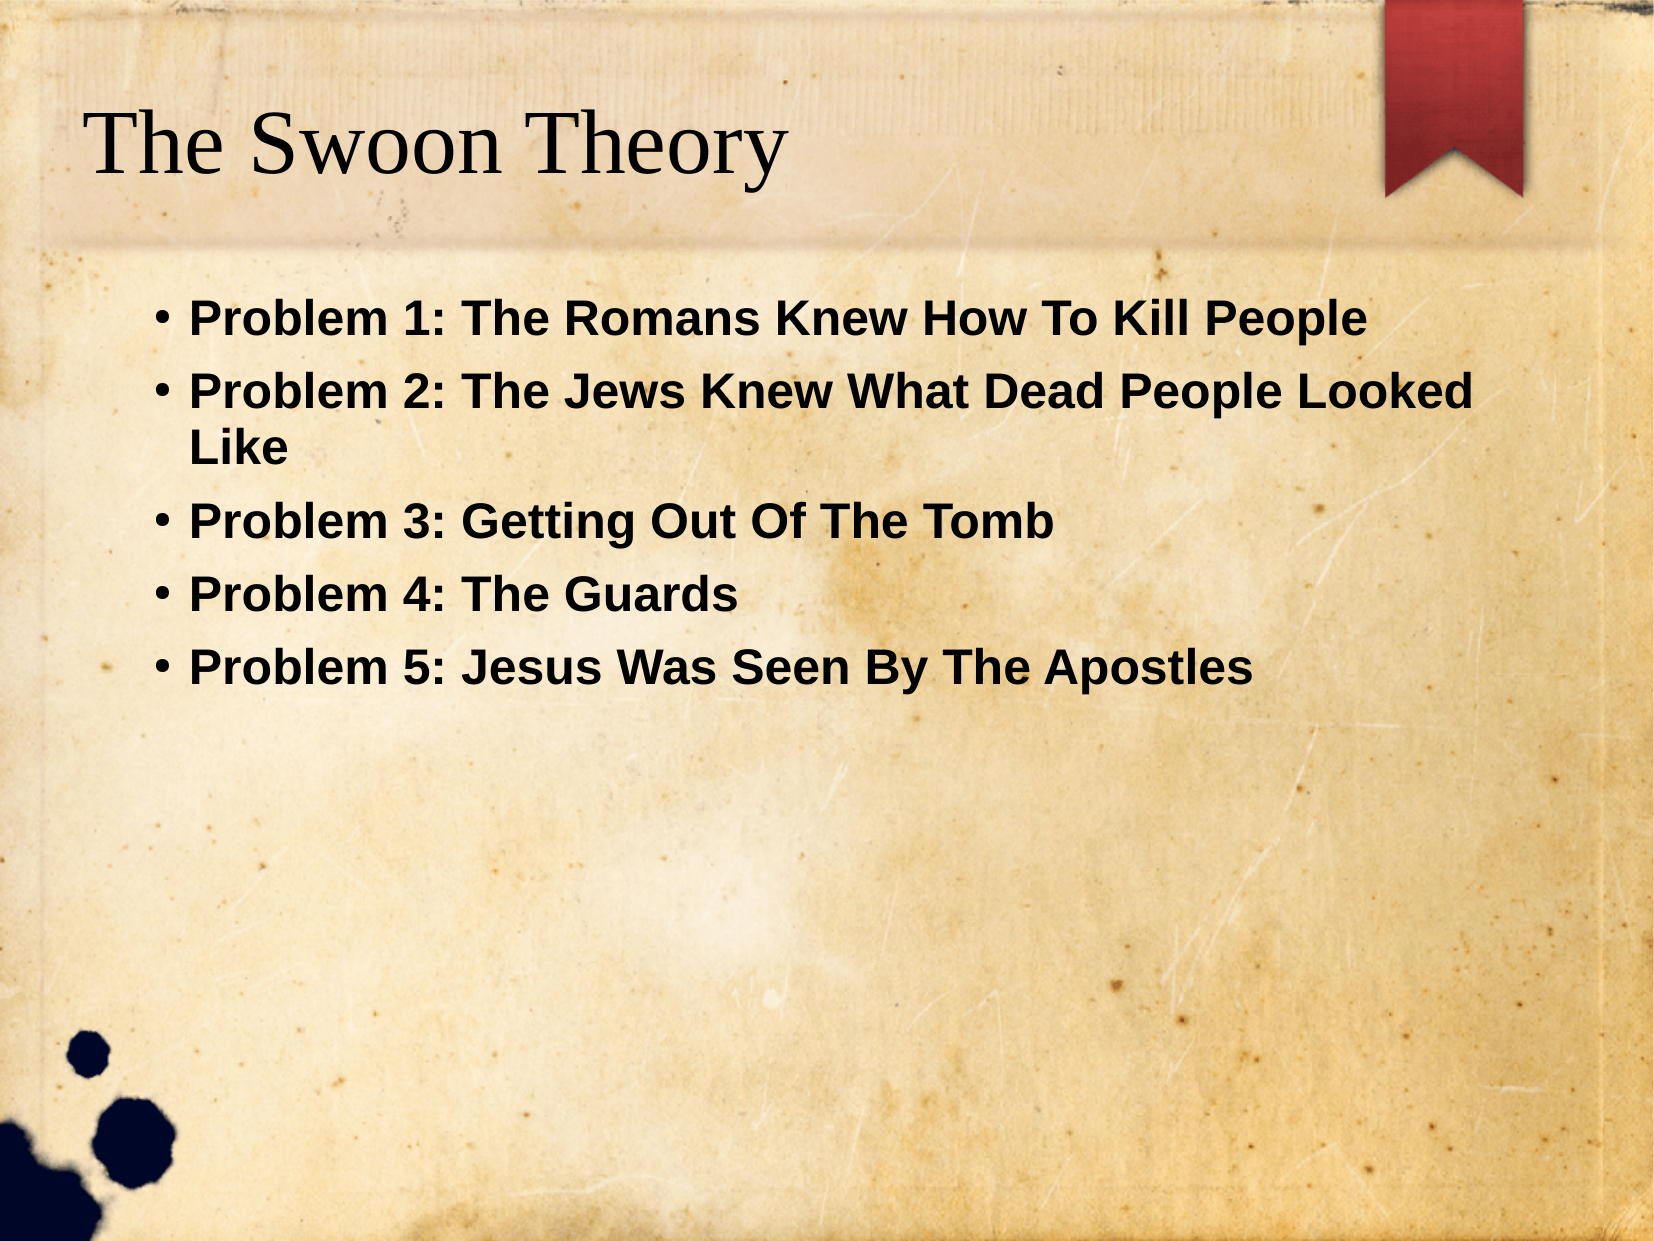

# The Swoon Theory
Problem 1: The Romans Knew How To Kill People
Problem 2: The Jews Knew What Dead People Looked Like
Problem 3: Getting Out Of The Tomb
Problem 4: The Guards
Problem 5: Jesus Was Seen By The Apostles